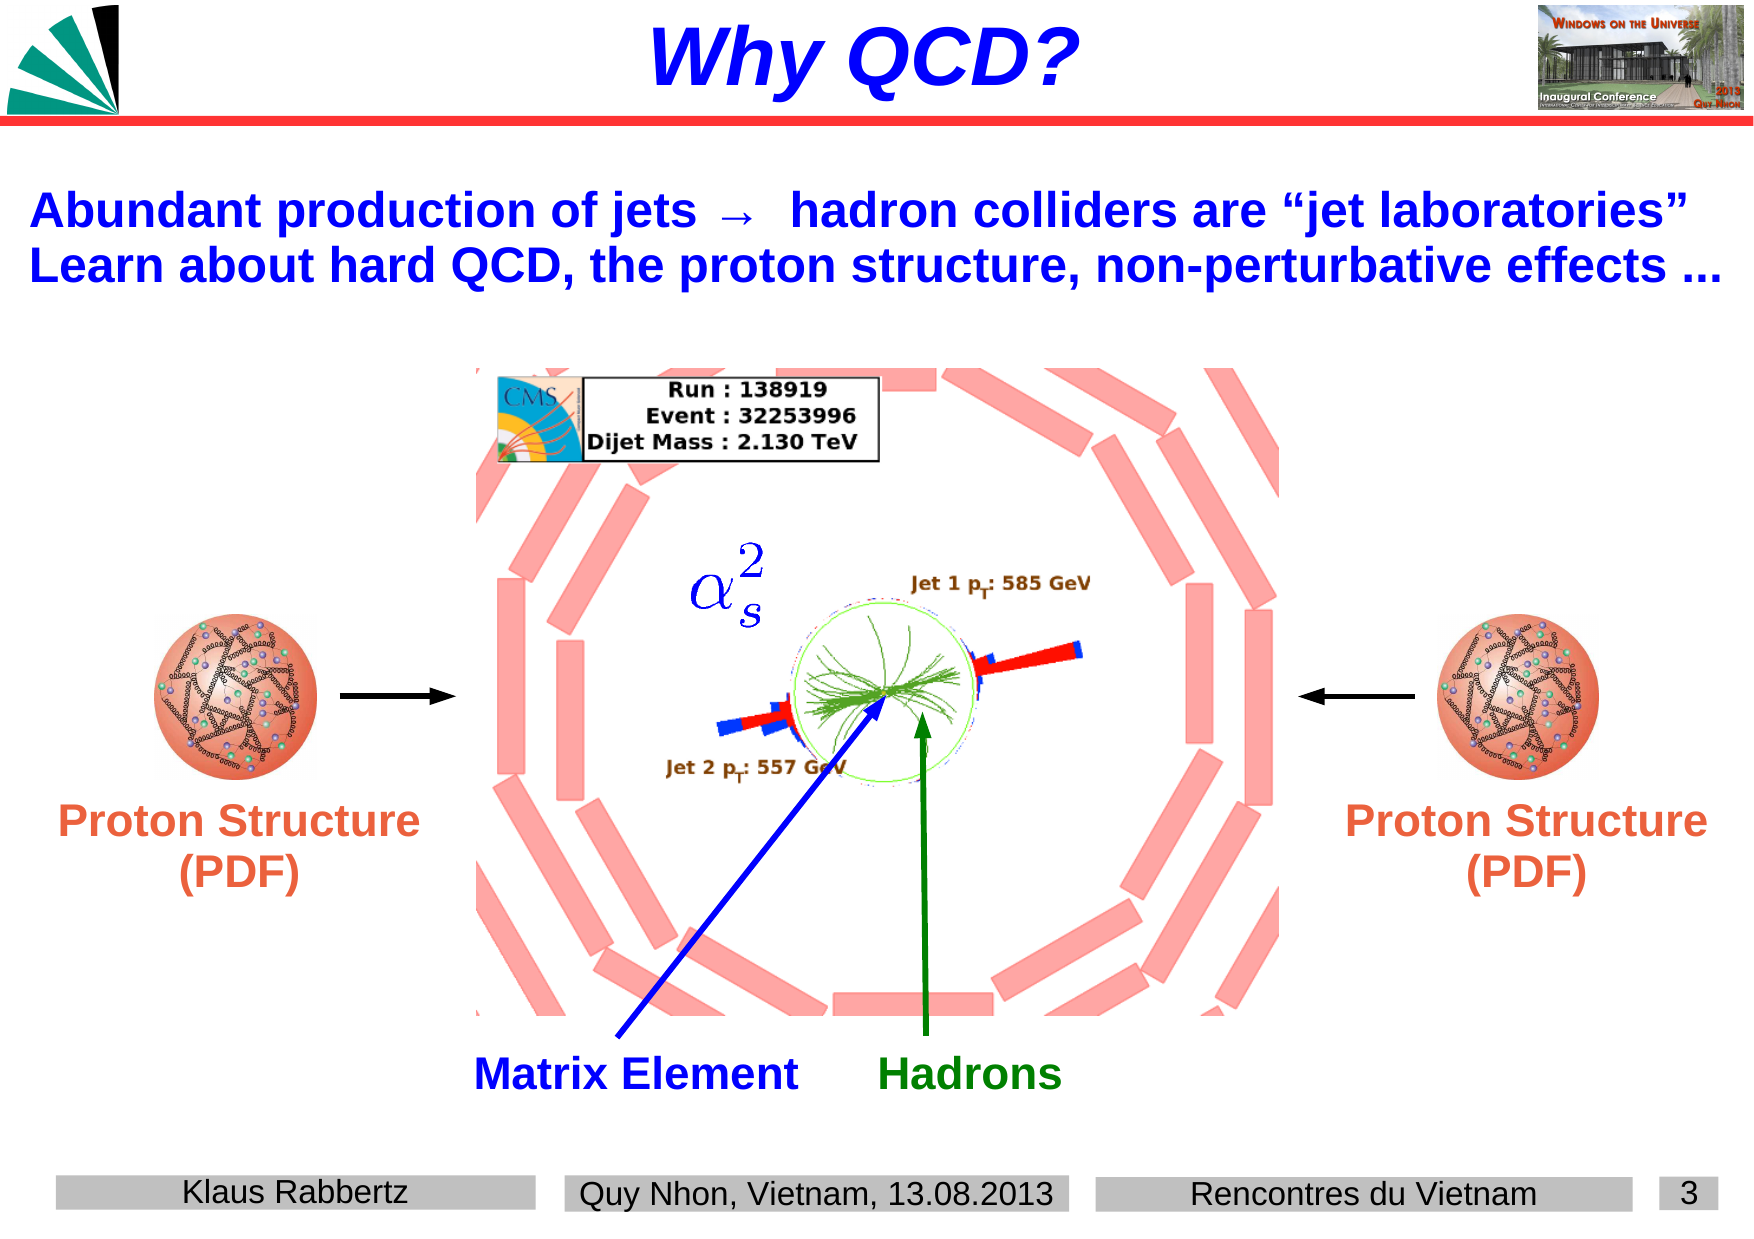

# Why QCD?
Abundant production of jets → hadron colliders are “jet laboratories”
Learn about hard QCD, the proton structure, non-perturbative effects ...
Proton Structure
(PDF)
Proton Structure
(PDF)
Matrix Element
Hadrons